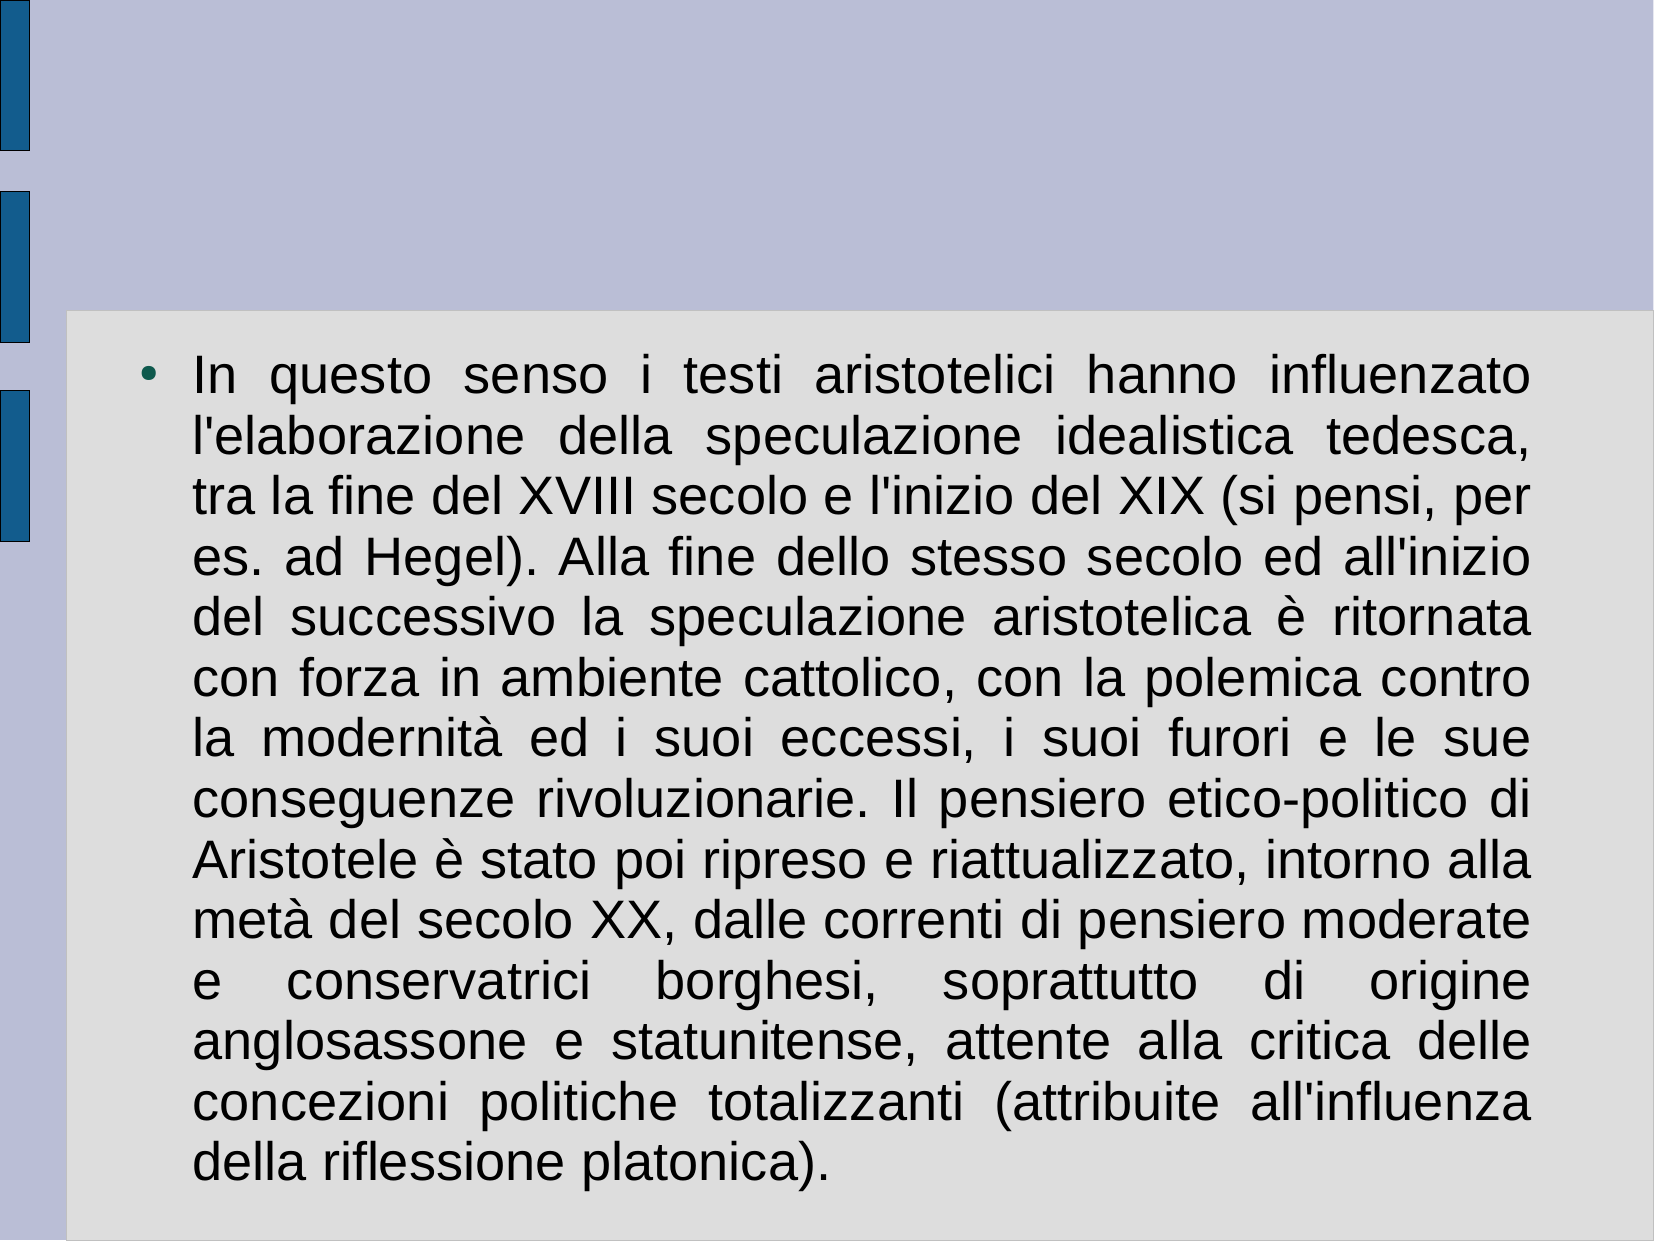

#
In questo senso i testi aristotelici hanno influenzato l'elaborazione della speculazione idealistica tedesca, tra la fine del XVIII secolo e l'inizio del XIX (si pensi, per es. ad Hegel). Alla fine dello stesso secolo ed all'inizio del successivo la speculazione aristotelica è ritornata con forza in ambiente cattolico, con la polemica contro la modernità ed i suoi eccessi, i suoi furori e le sue conseguenze rivoluzionarie. Il pensiero etico-politico di Aristotele è stato poi ripreso e riattualizzato, intorno alla metà del secolo XX, dalle correnti di pensiero moderate e conservatrici borghesi, soprattutto di origine anglosassone e statunitense, attente alla critica delle concezioni politiche totalizzanti (attribuite all'influenza della riflessione platonica).